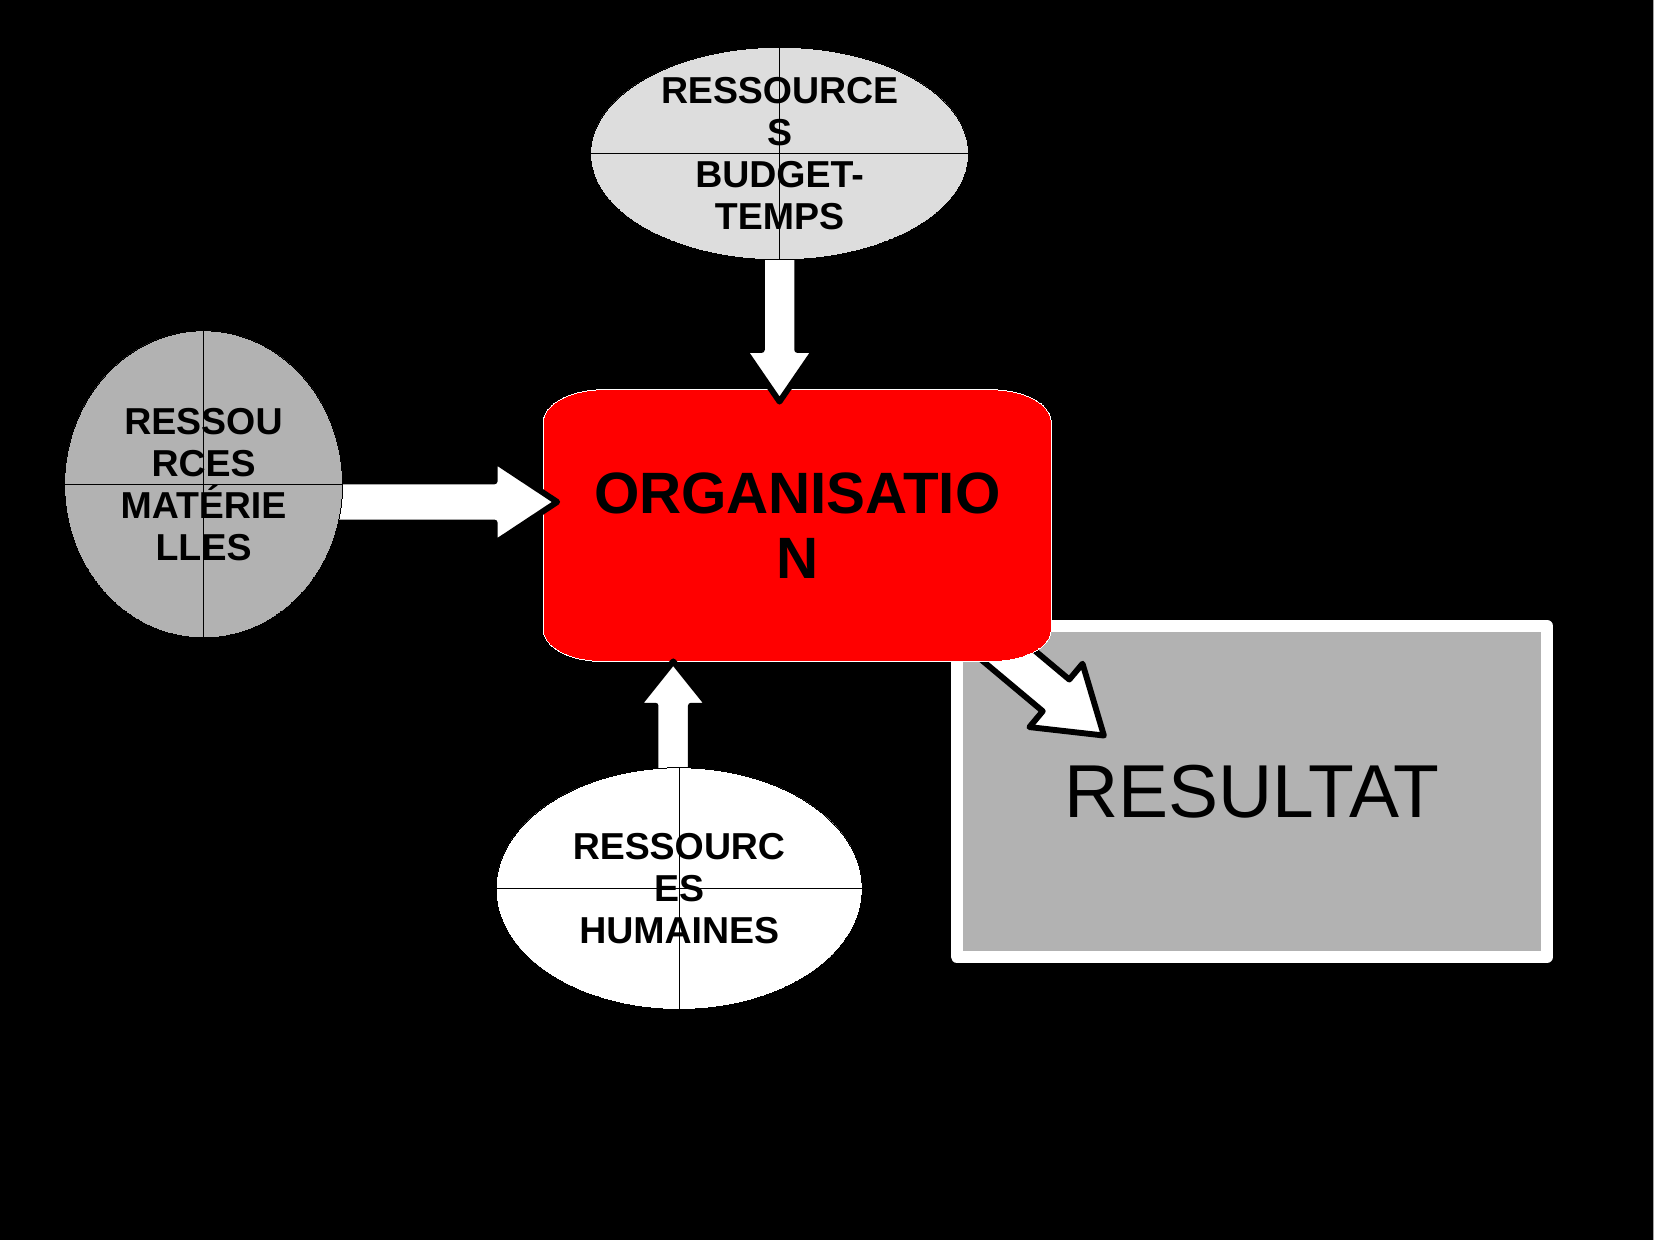

RESSOURCES
BUDGET-TEMPS
#
RESSOURCES
MATÉRIELLES
ORGANISATION
RESULTAT
RESSOURCES
HUMAINES